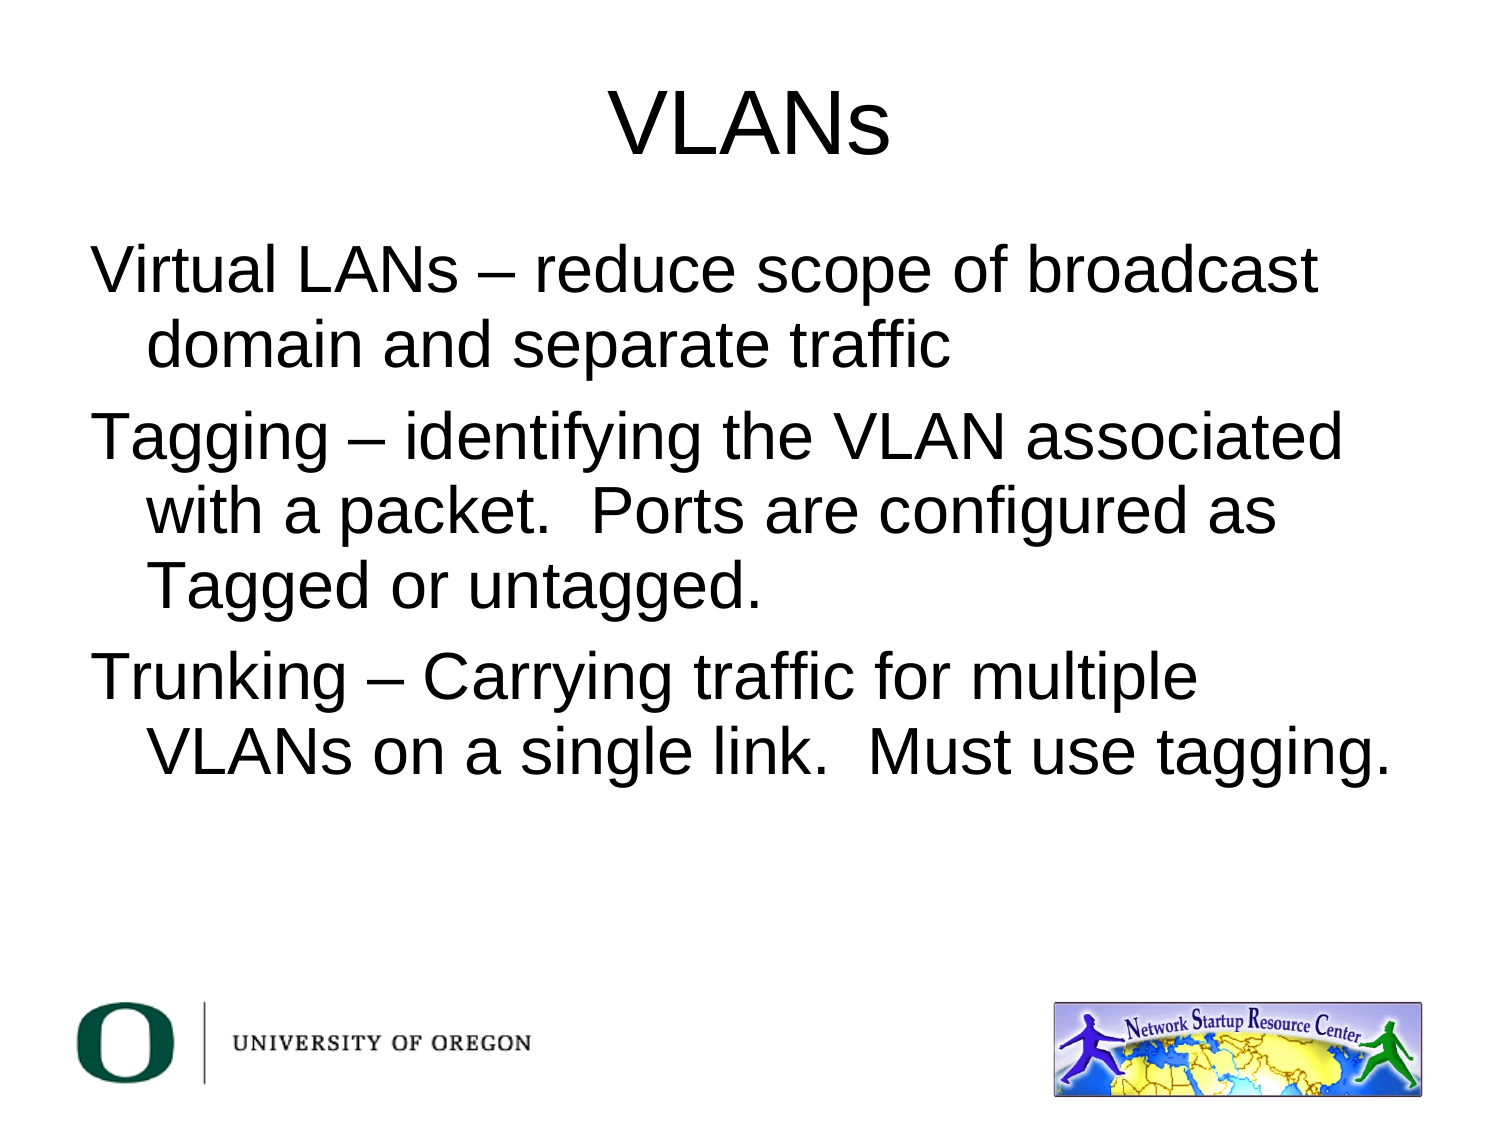

# VLANs
Virtual LANs – reduce scope of broadcast domain and separate traffic
Tagging – identifying the VLAN associated with a packet. Ports are configured as Tagged or untagged.
Trunking – Carrying traffic for multiple VLANs on a single link. Must use tagging.